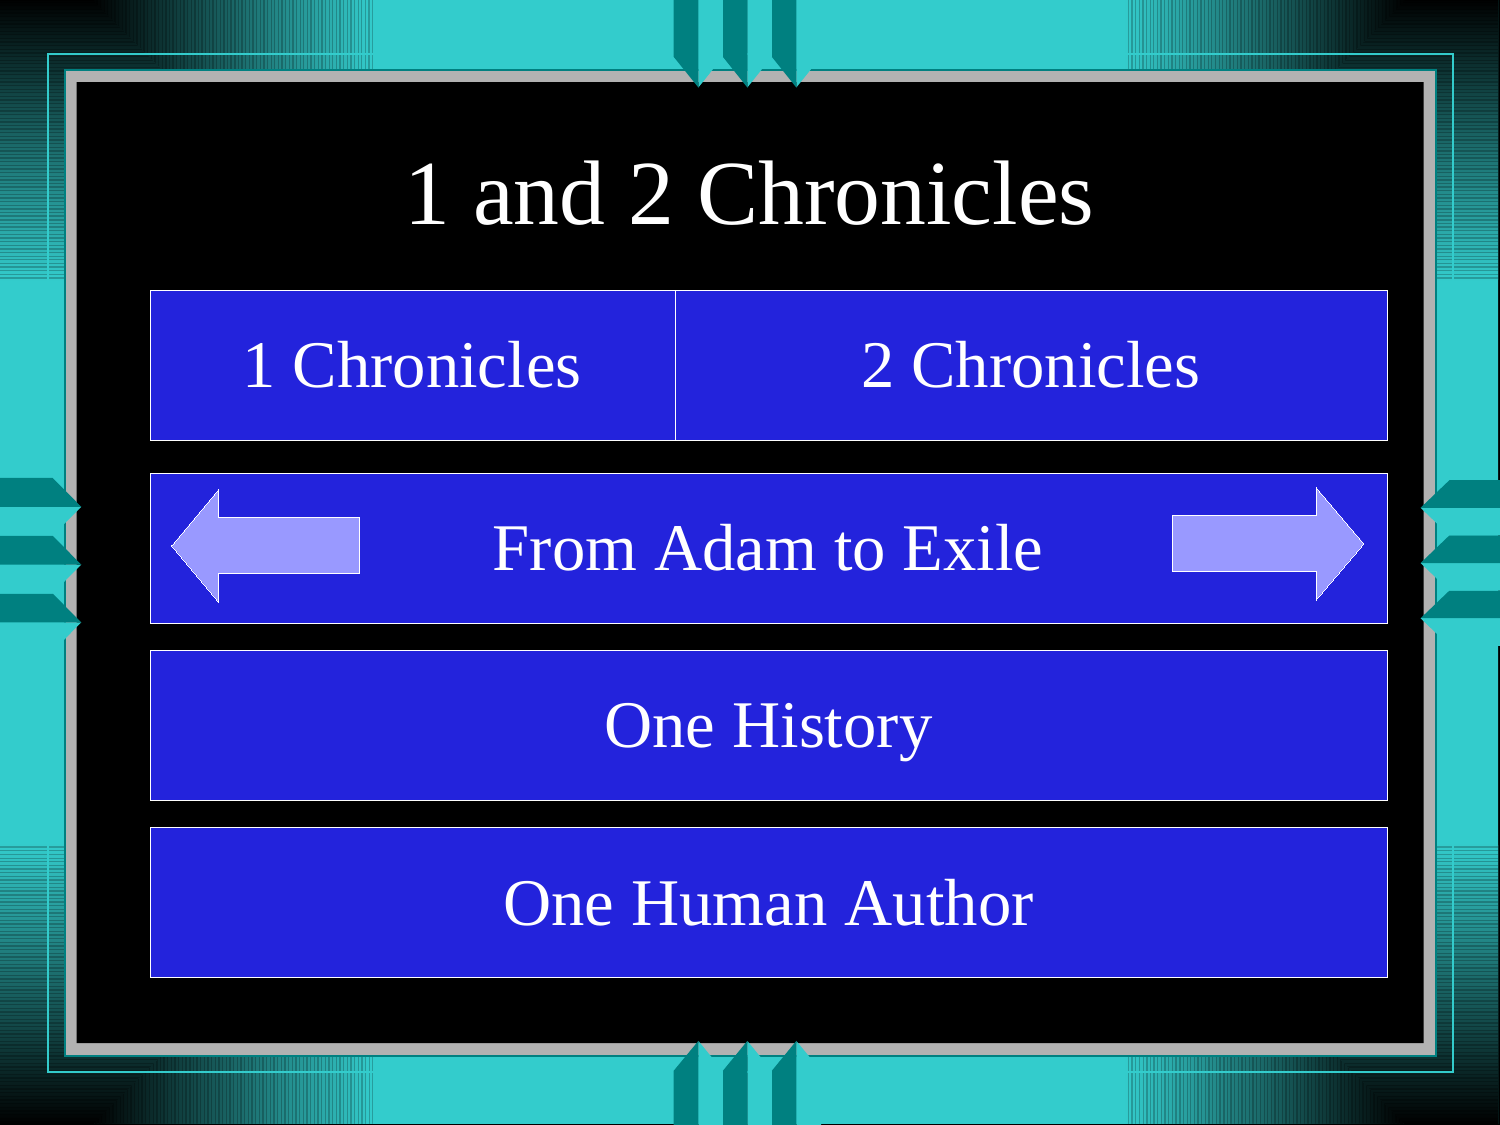

# 1 and 2 Chronicles
1 Chronicles
2 Chronicles
From Adam to Exile
One History
One Human Author